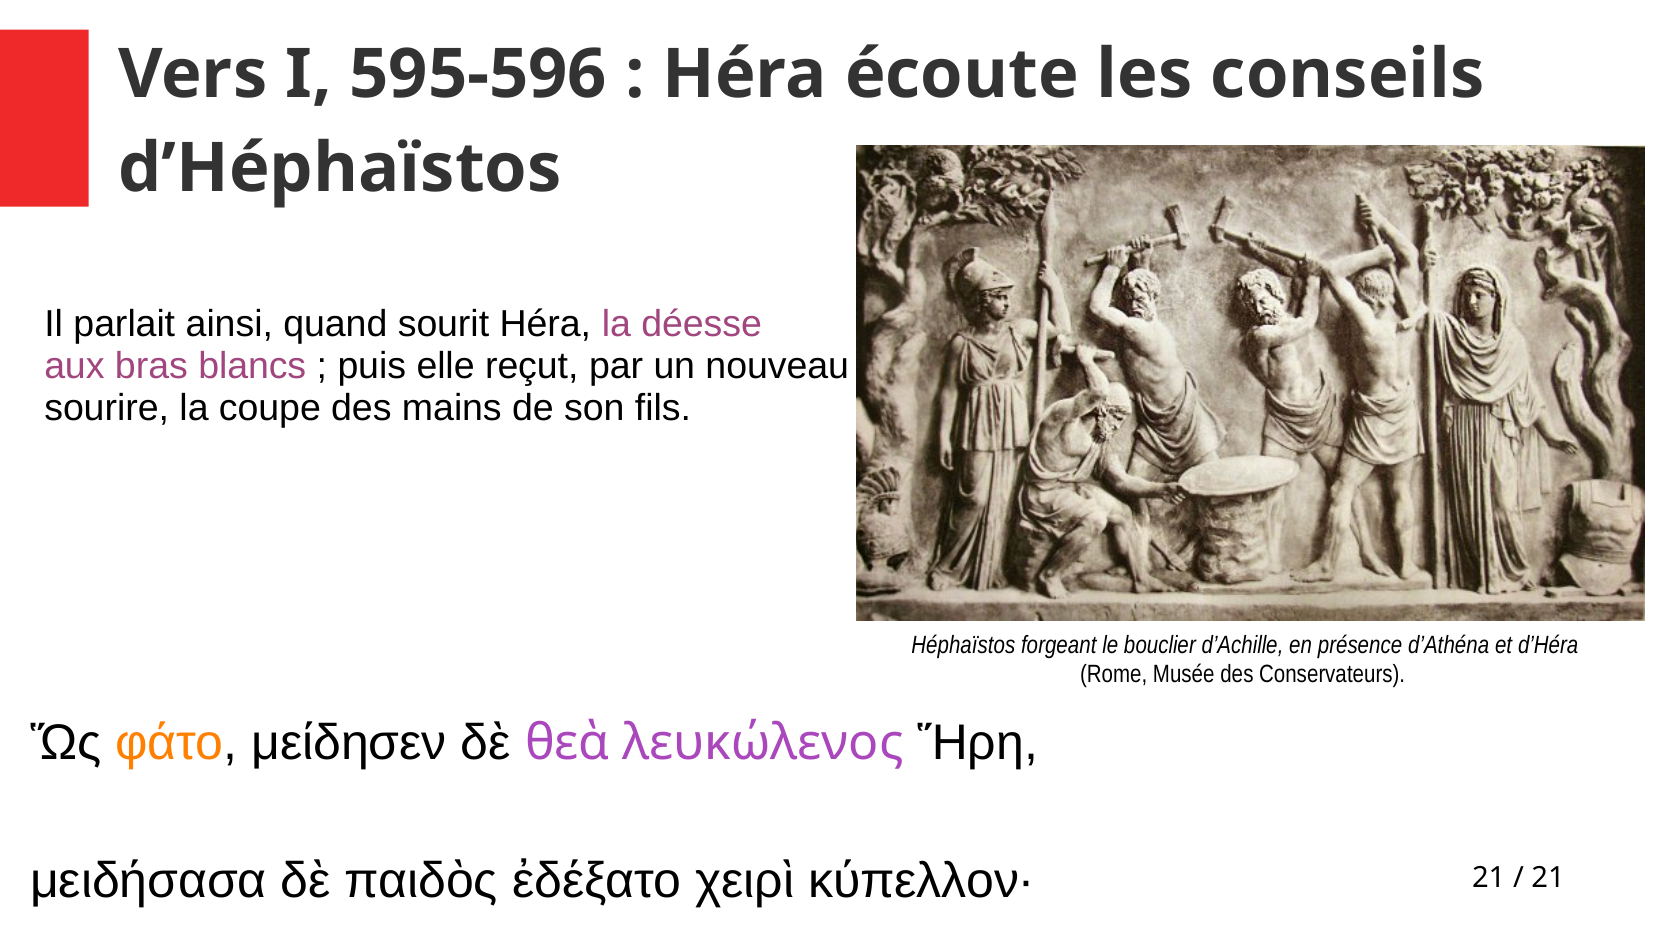

# Vers I, 595-596 : Héra écoute les conseils d’Héphaïstos
Il parlait ainsi, quand sourit Héra, la déesse
aux bras blancs ; puis elle reçut, par un nouveau
sourire, la coupe des mains de son fils.
Héphaïstos forgeant le bouclier d’Achille, en présence d’Athéna et d’Héra (Rome, Musée des Conservateurs).
Ὥς φάτο, μείδησεν δὲ θεὰ λευκώλενος Ἥρη,
μειδήσασα δὲ παιδὸς ἐδέξατο χειρὶ κύπελλον·
21